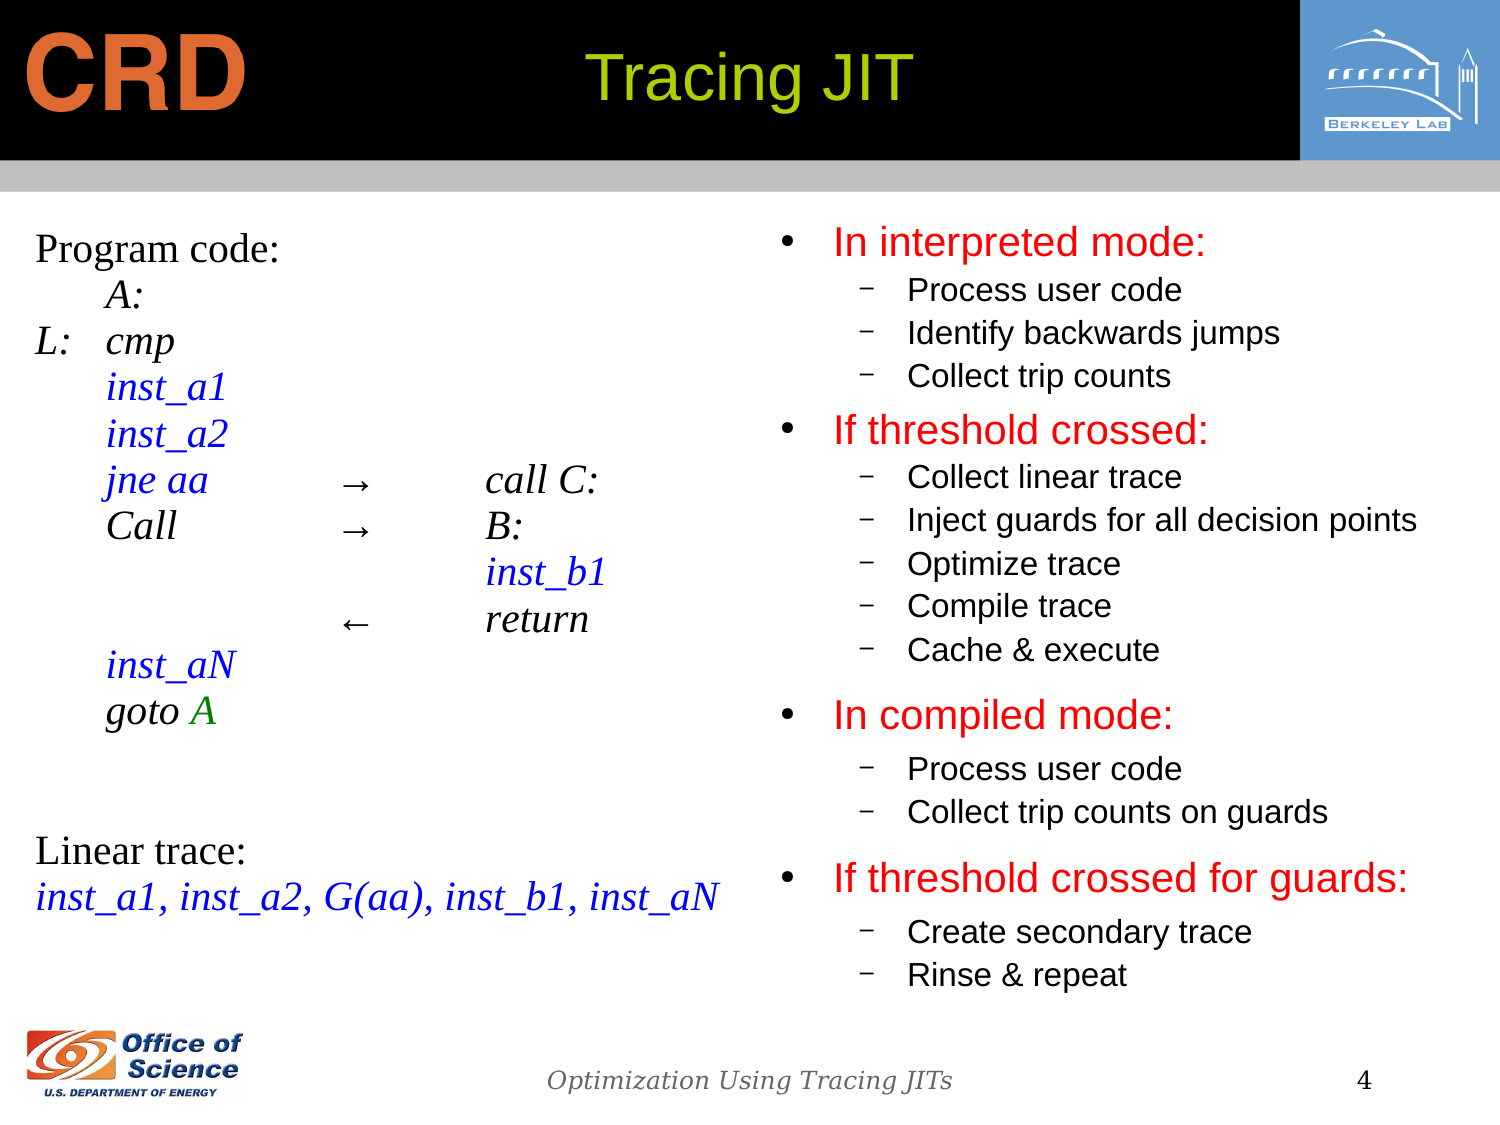

# Tracing JIT
In interpreted mode:
Process user code
Identify backwards jumps
Collect trip counts
If threshold crossed:
Collect linear trace
Inject guards for all decision points
Optimize trace
Compile trace
Cache & execute
In compiled mode:
Process user code
Collect trip counts on guards
If threshold crossed for guards:
Create secondary trace
Rinse & repeat
Program code:
	A:
L:	cmp
	inst_a1
	inst_a2
	jne aa	→ 	call C:
	Call		→ 	B:
				inst_b1
			←	return
	inst_aN
	goto A
Linear trace:
inst_a1, inst_a2, G(aa), inst_b1, inst_aN
Optimization Using Tracing JITs
4